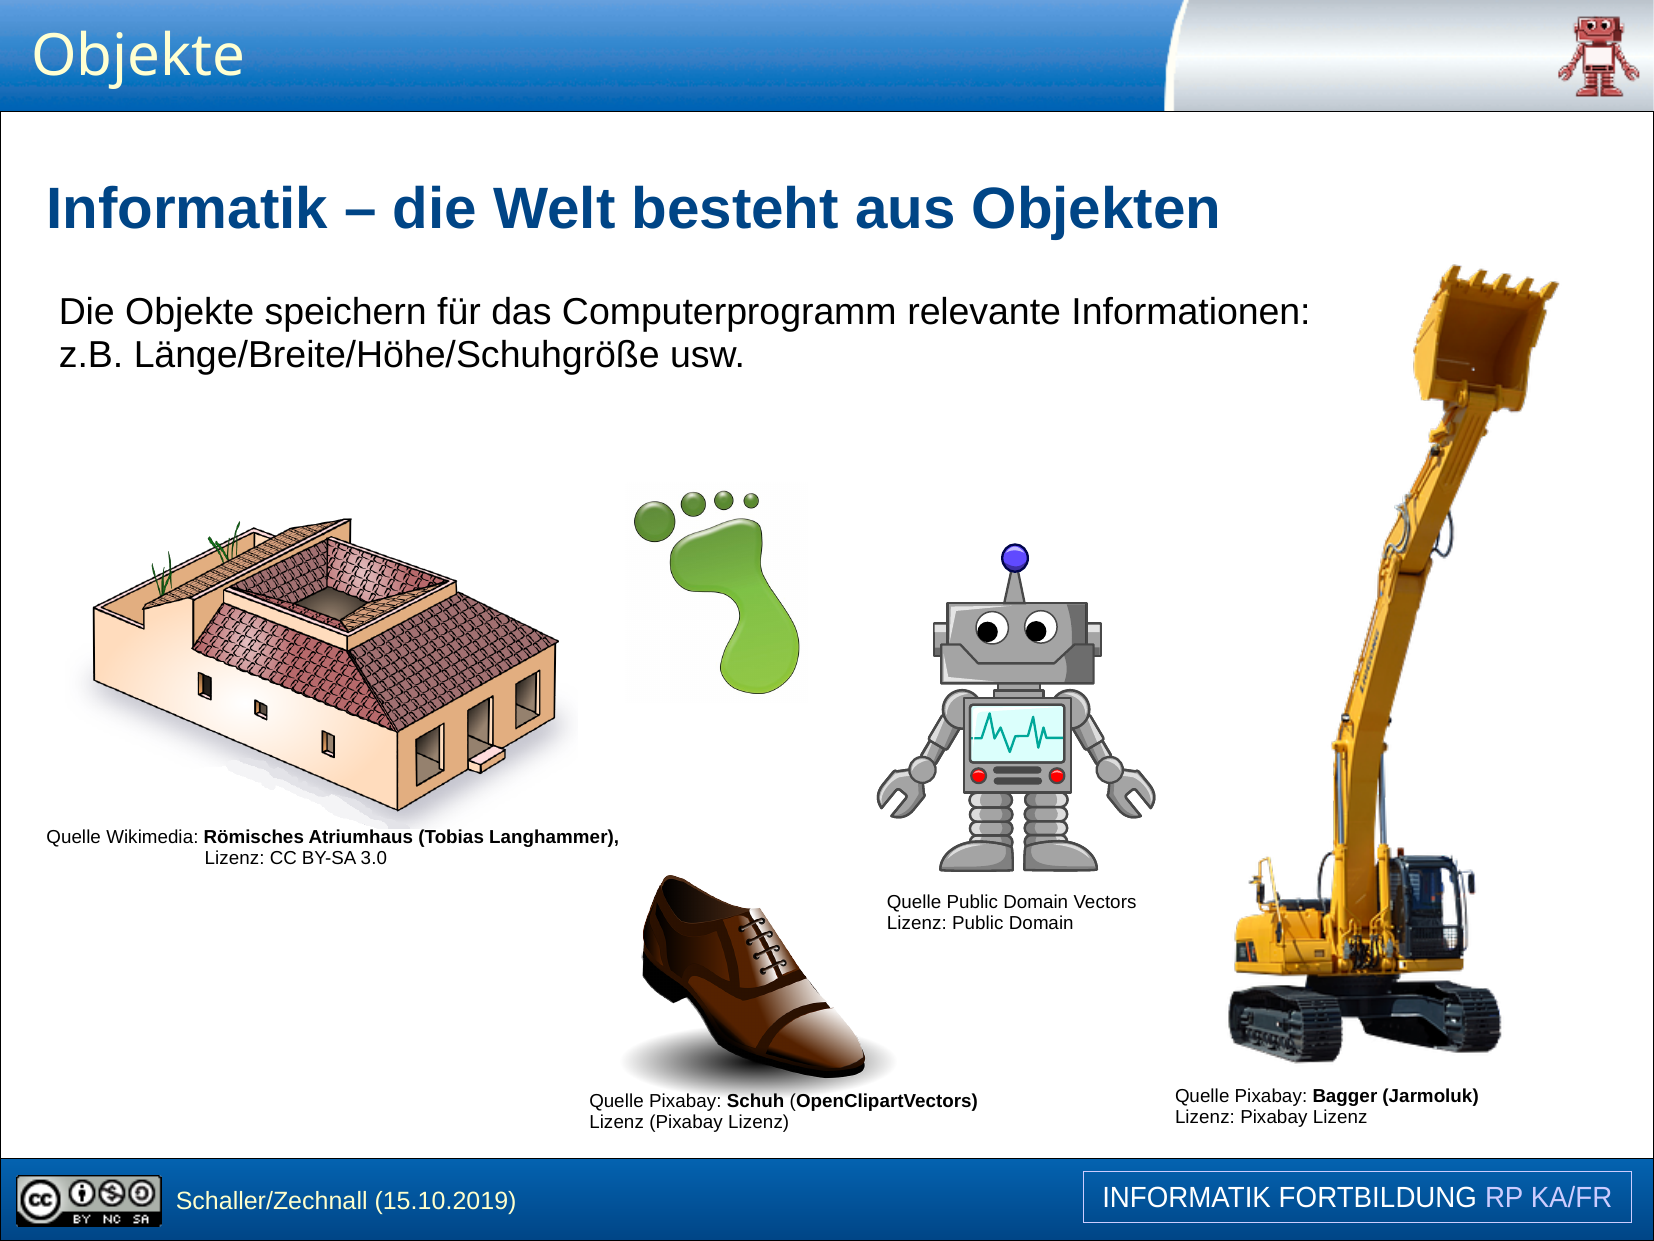

# Objekte
Informatik – die Welt besteht aus Objekten
Die Objekte speichern für das Computerprogramm relevante Informationen: z.B. Länge/Breite/Höhe/Schuhgröße usw.
Quelle Wikimedia: Römisches Atriumhaus (Tobias Langhammer),
		 Lizenz: CC BY-SA 3.0
Quelle Public Domain Vectors
Lizenz: Public Domain
Quelle Pixabay: Bagger (Jarmoluk)
Lizenz: Pixabay Lizenz
Quelle Pixabay: Schuh (OpenClipartVectors)
Lizenz (Pixabay Lizenz)
3
23.04.2009